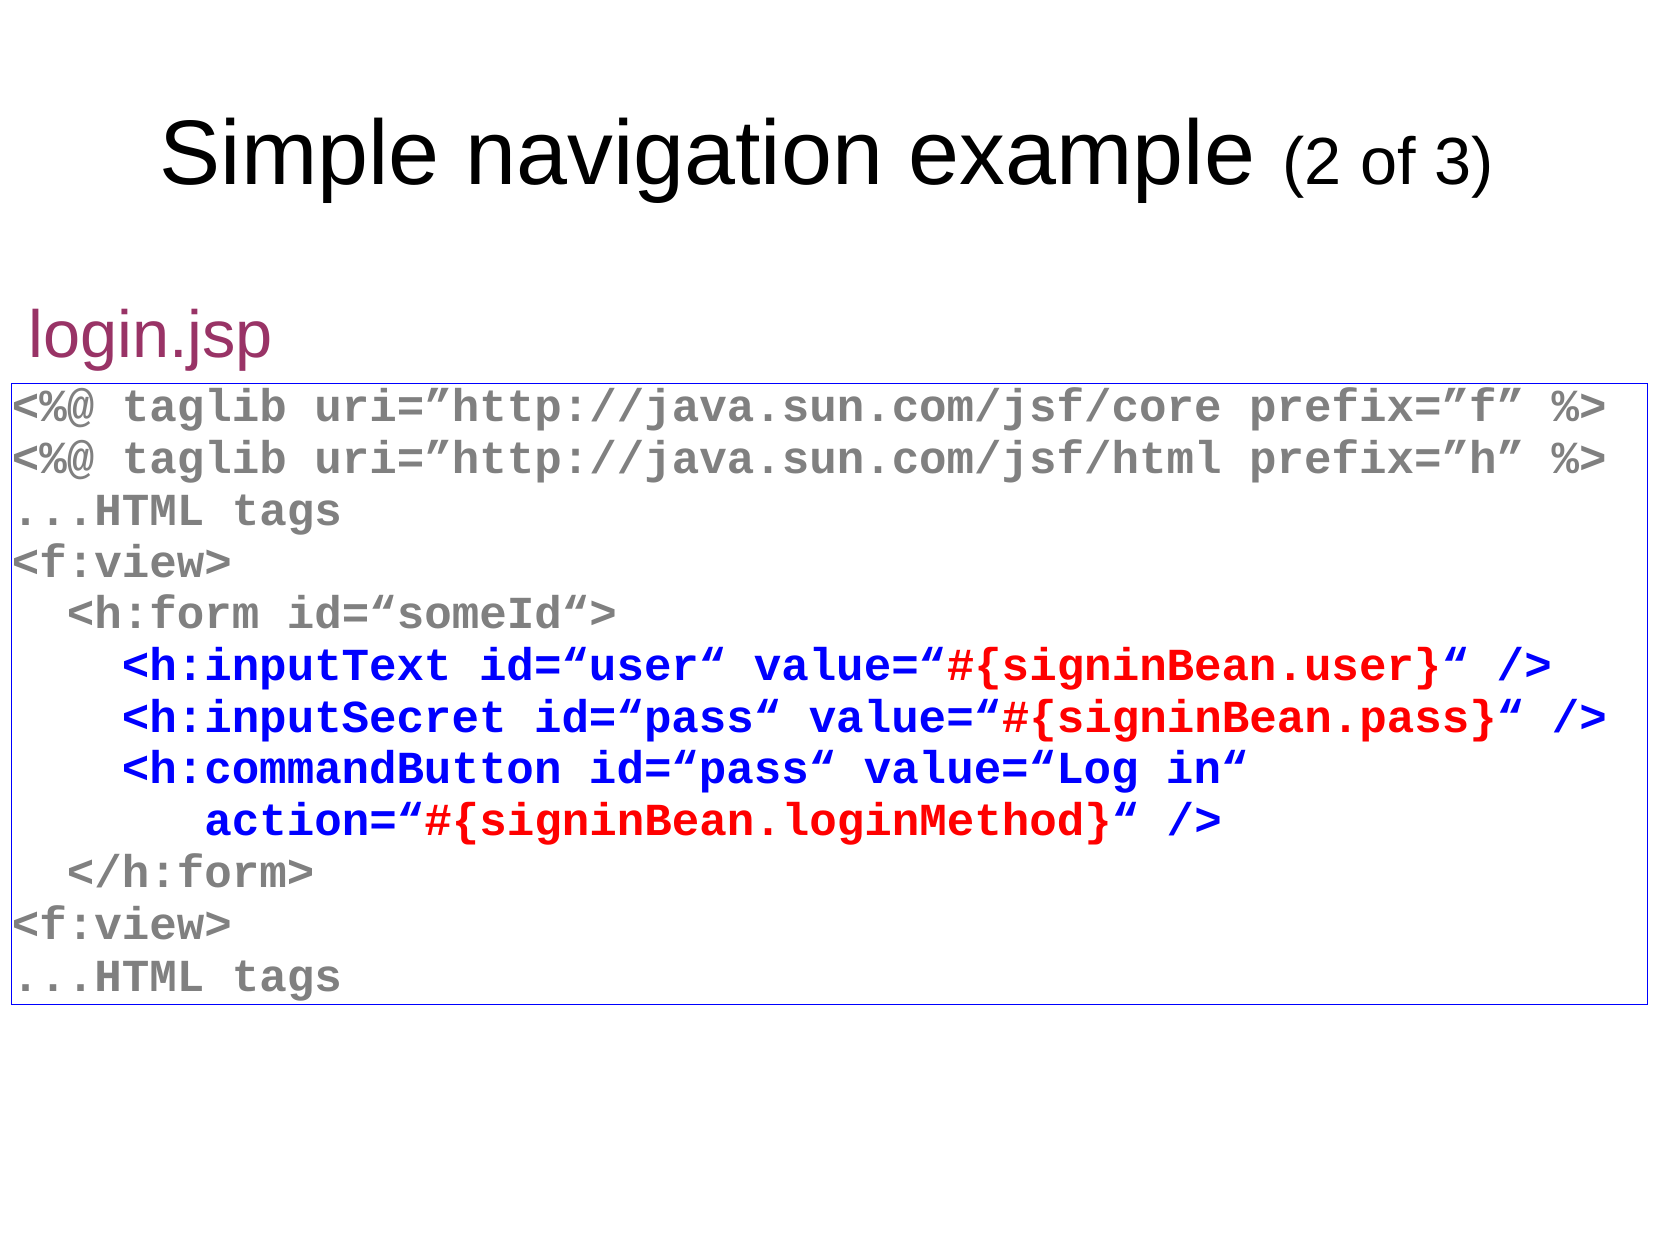

# Simple navigation example (2 of 3)
login.jsp
<%@ taglib uri=”http://java.sun.com/jsf/core prefix=”f” %>
<%@ taglib uri=”http://java.sun.com/jsf/html prefix=”h” %>
...HTML tags
<f:view>
 <h:form id=“someId“>
 <h:inputText id=“user“ value=“#{signinBean.user}“ />
 <h:inputSecret id=“pass“ value=“#{signinBean.pass}“ />
 <h:commandButton id=“pass“ value=“Log in“
 action=“#{signinBean.loginMethod}“ />
 </h:form>
<f:view>
...HTML tags